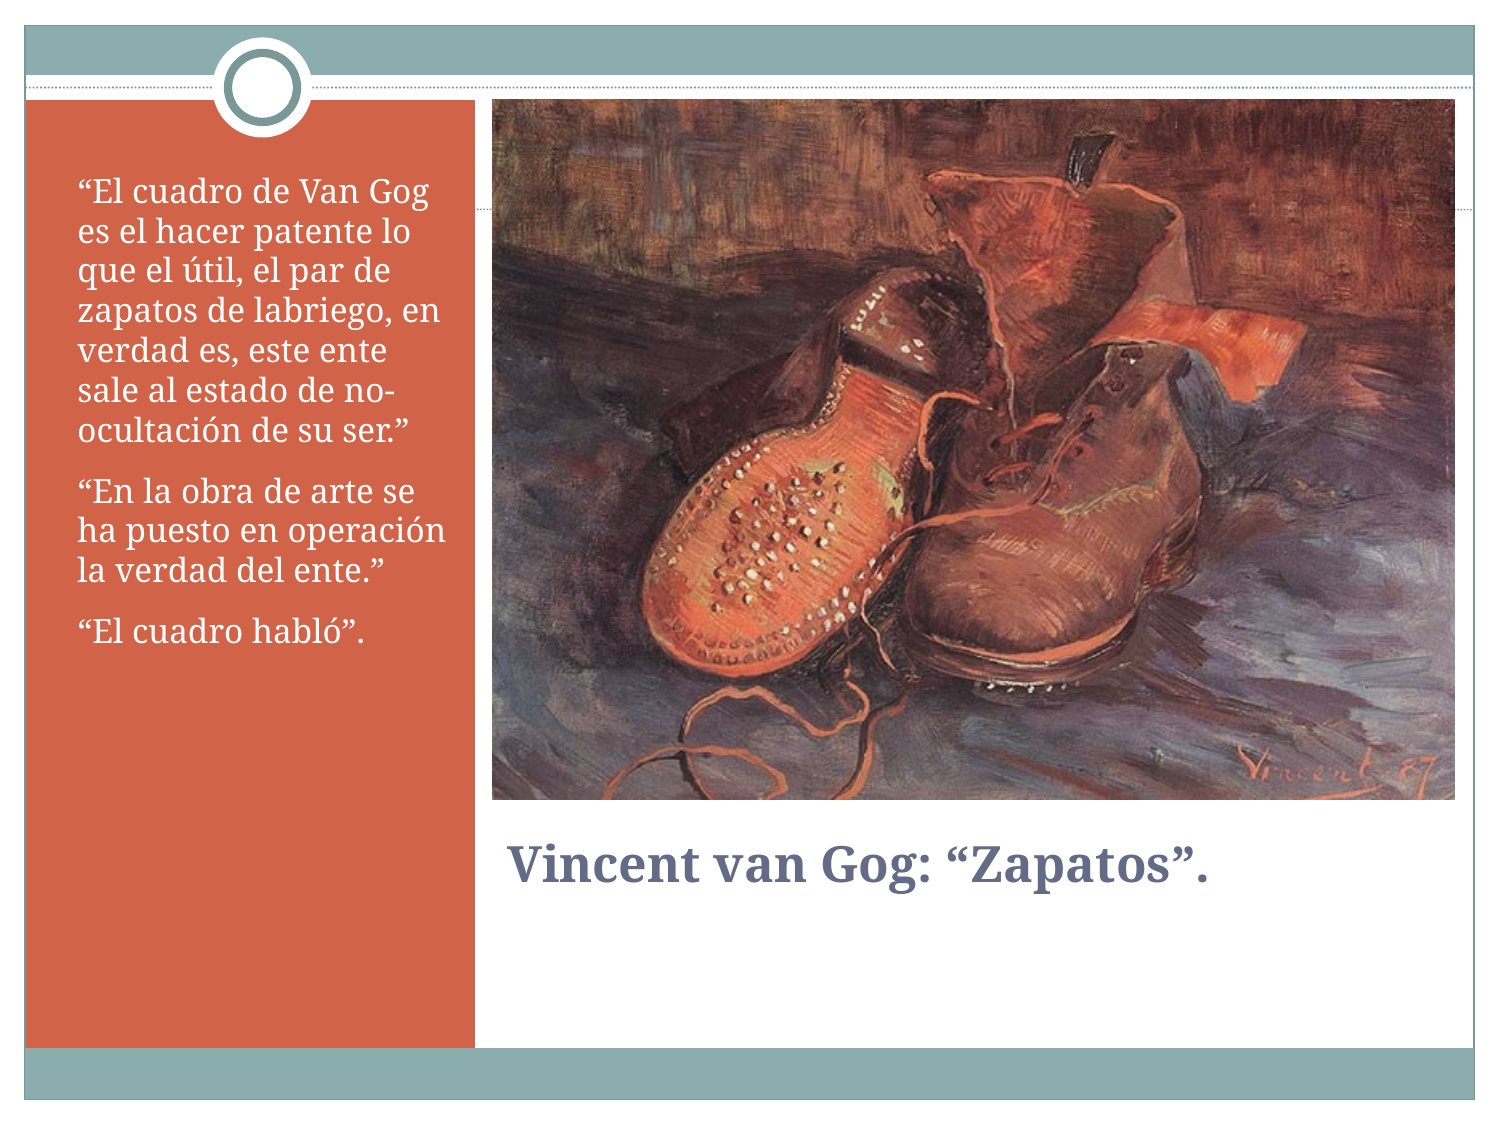

“El cuadro de Van Gog es el hacer patente lo que el útil, el par de zapatos de labriego, en verdad es, este ente sale al estado de no-ocultación de su ser.”
“En la obra de arte se ha puesto en operación la verdad del ente.”
“El cuadro habló”.
# Vincent van Gog: “Zapatos”.